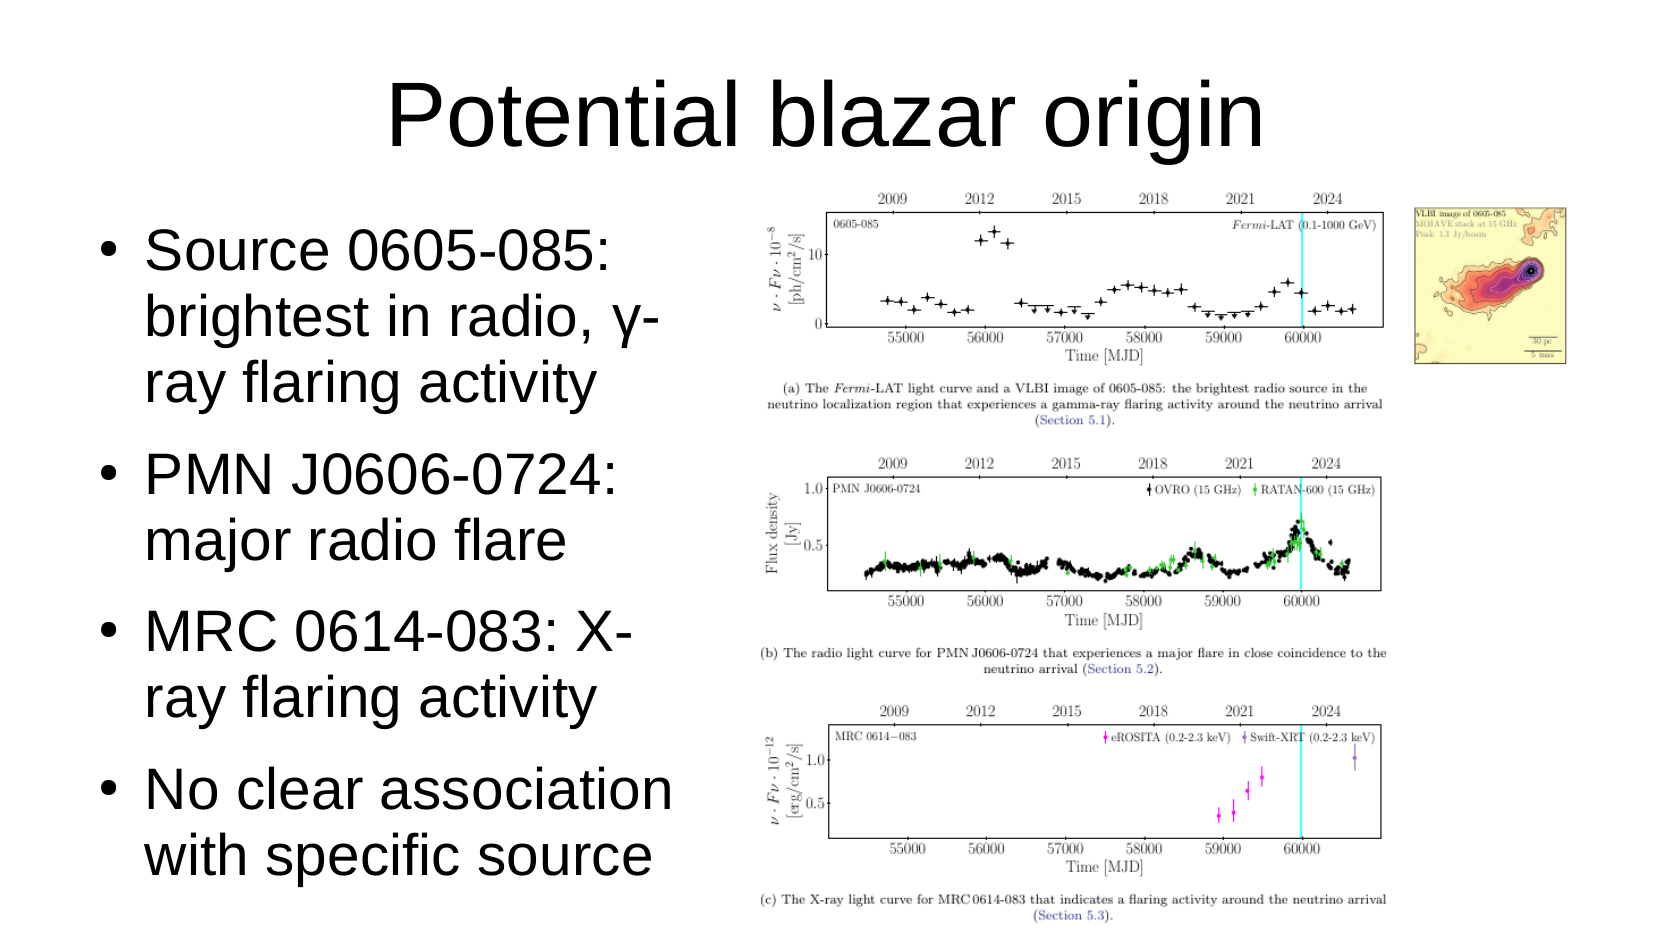

# Potential blazar origin
Source 0605-085: brightest in radio, γ-ray flaring activity
PMN J0606-0724: major radio flare
MRC 0614-083: X-ray flaring activity
No clear association with specific source